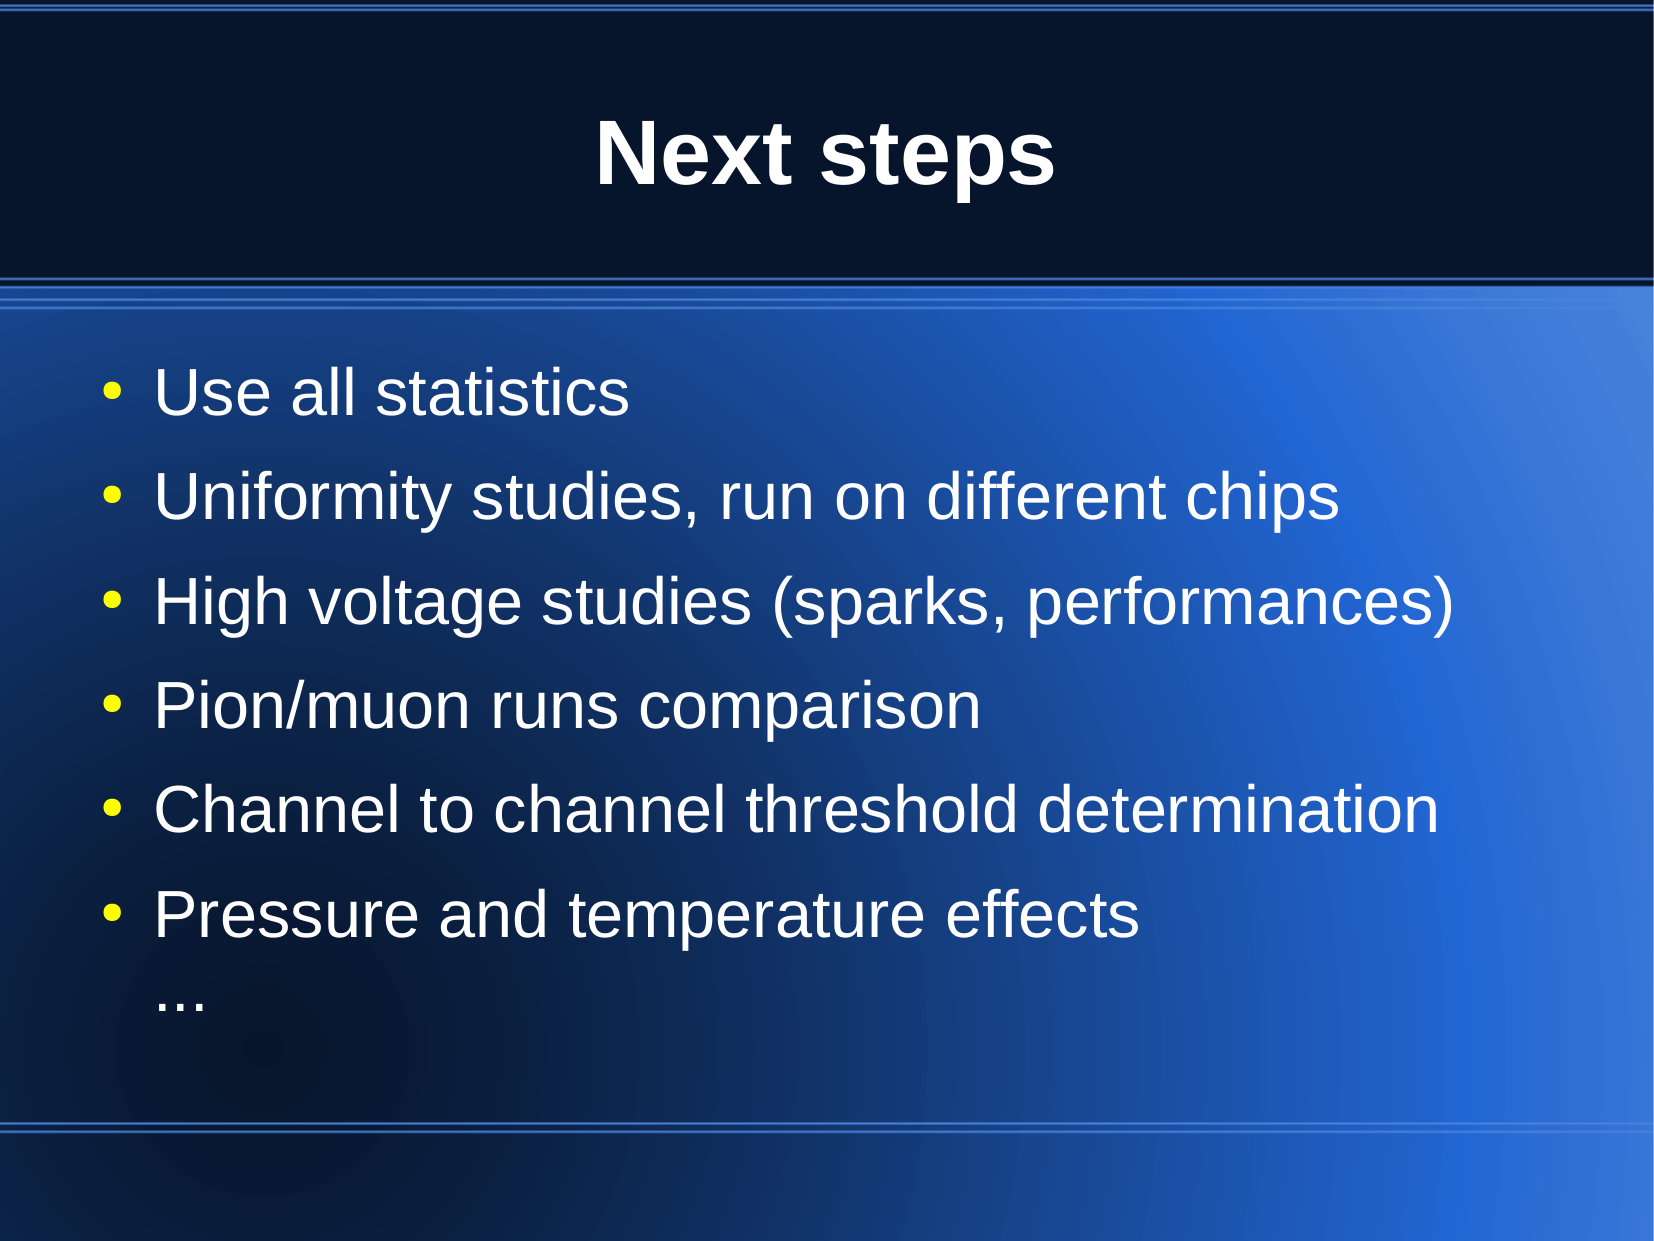

# Next steps
Use all statistics
Uniformity studies, run on different chips
High voltage studies (sparks, performances)
Pion/muon runs comparison
Channel to channel threshold determination
Pressure and temperature effects
...